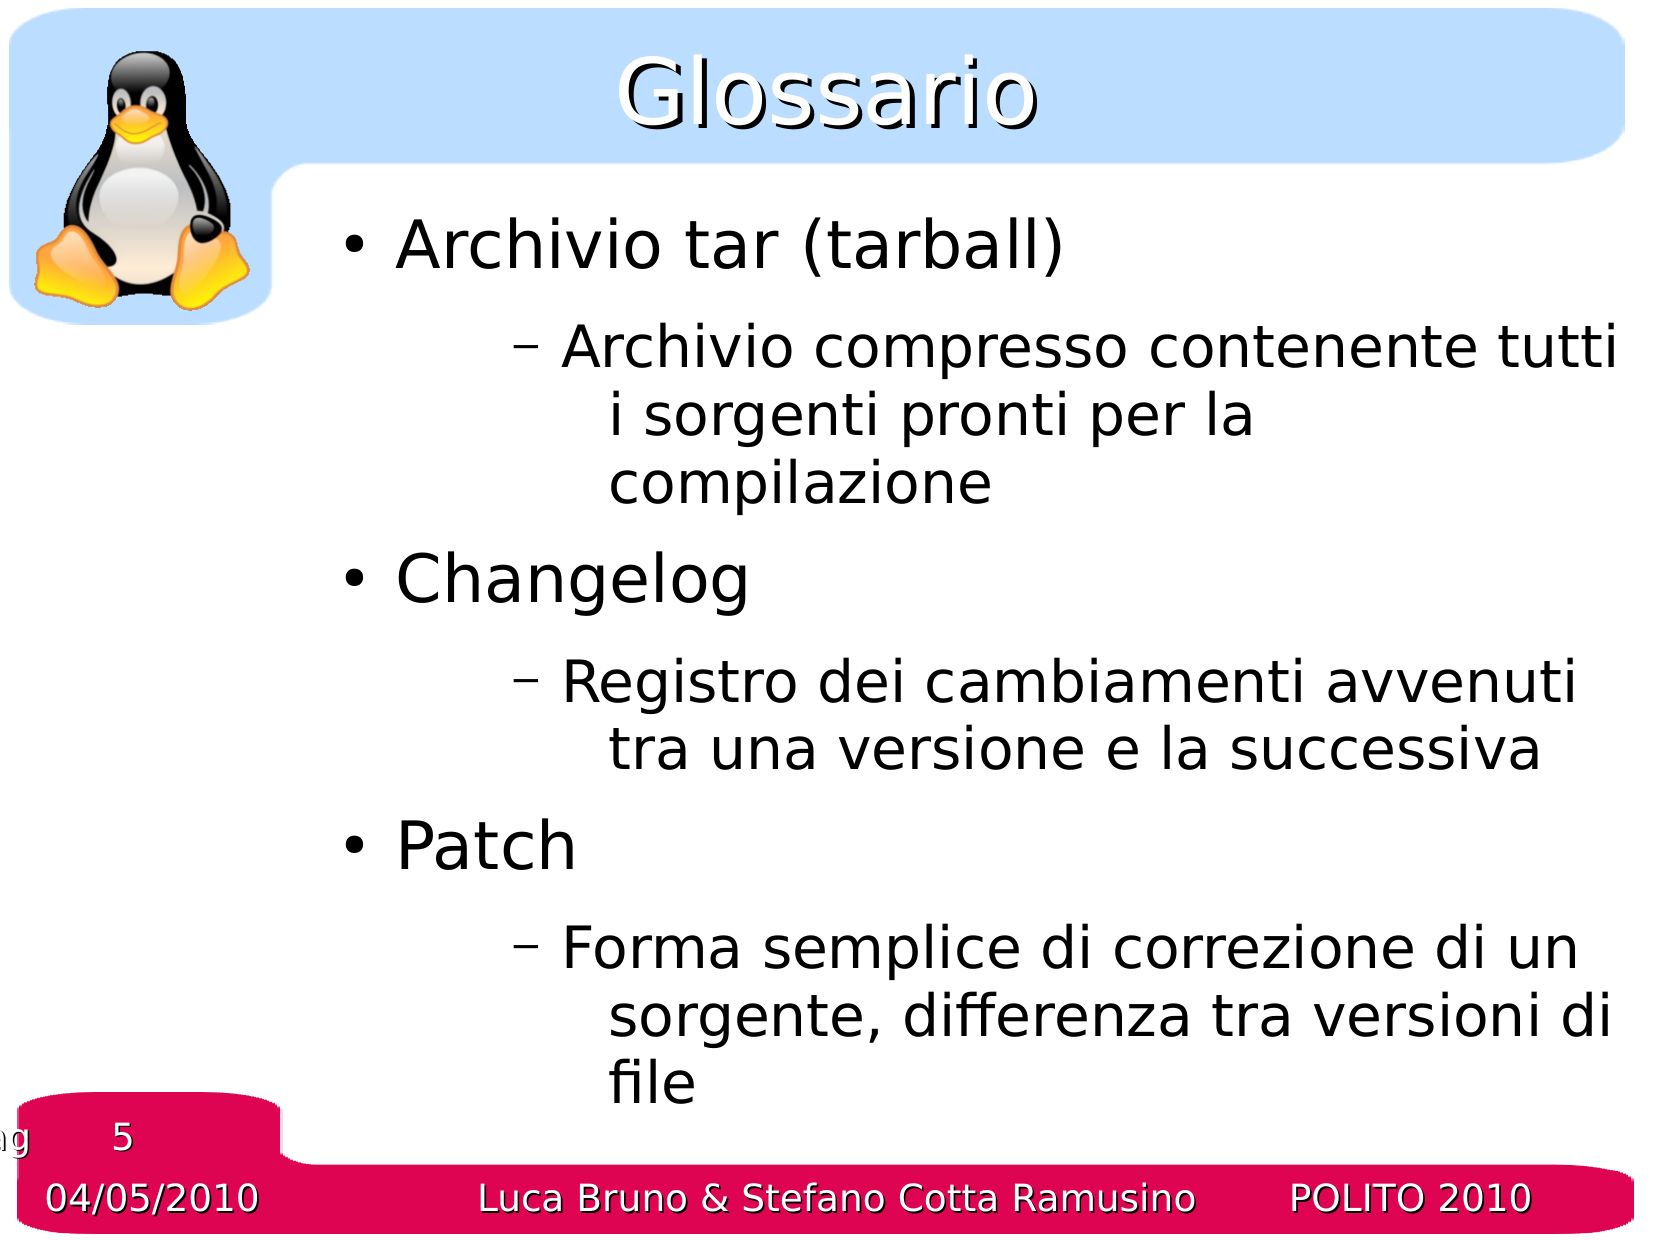

# Glossario
Archivio tar (tarball)
Archivio compresso contenente tutti i sorgenti pronti per la compilazione
Changelog
Registro dei cambiamenti avvenuti tra una versione e la successiva
Patch
Forma semplice di correzione di un sorgente, differenza tra versioni di file
Pag
Luca Bruno & Stefano Cotta Ramusino 		POLITO 2010
04/05/2010